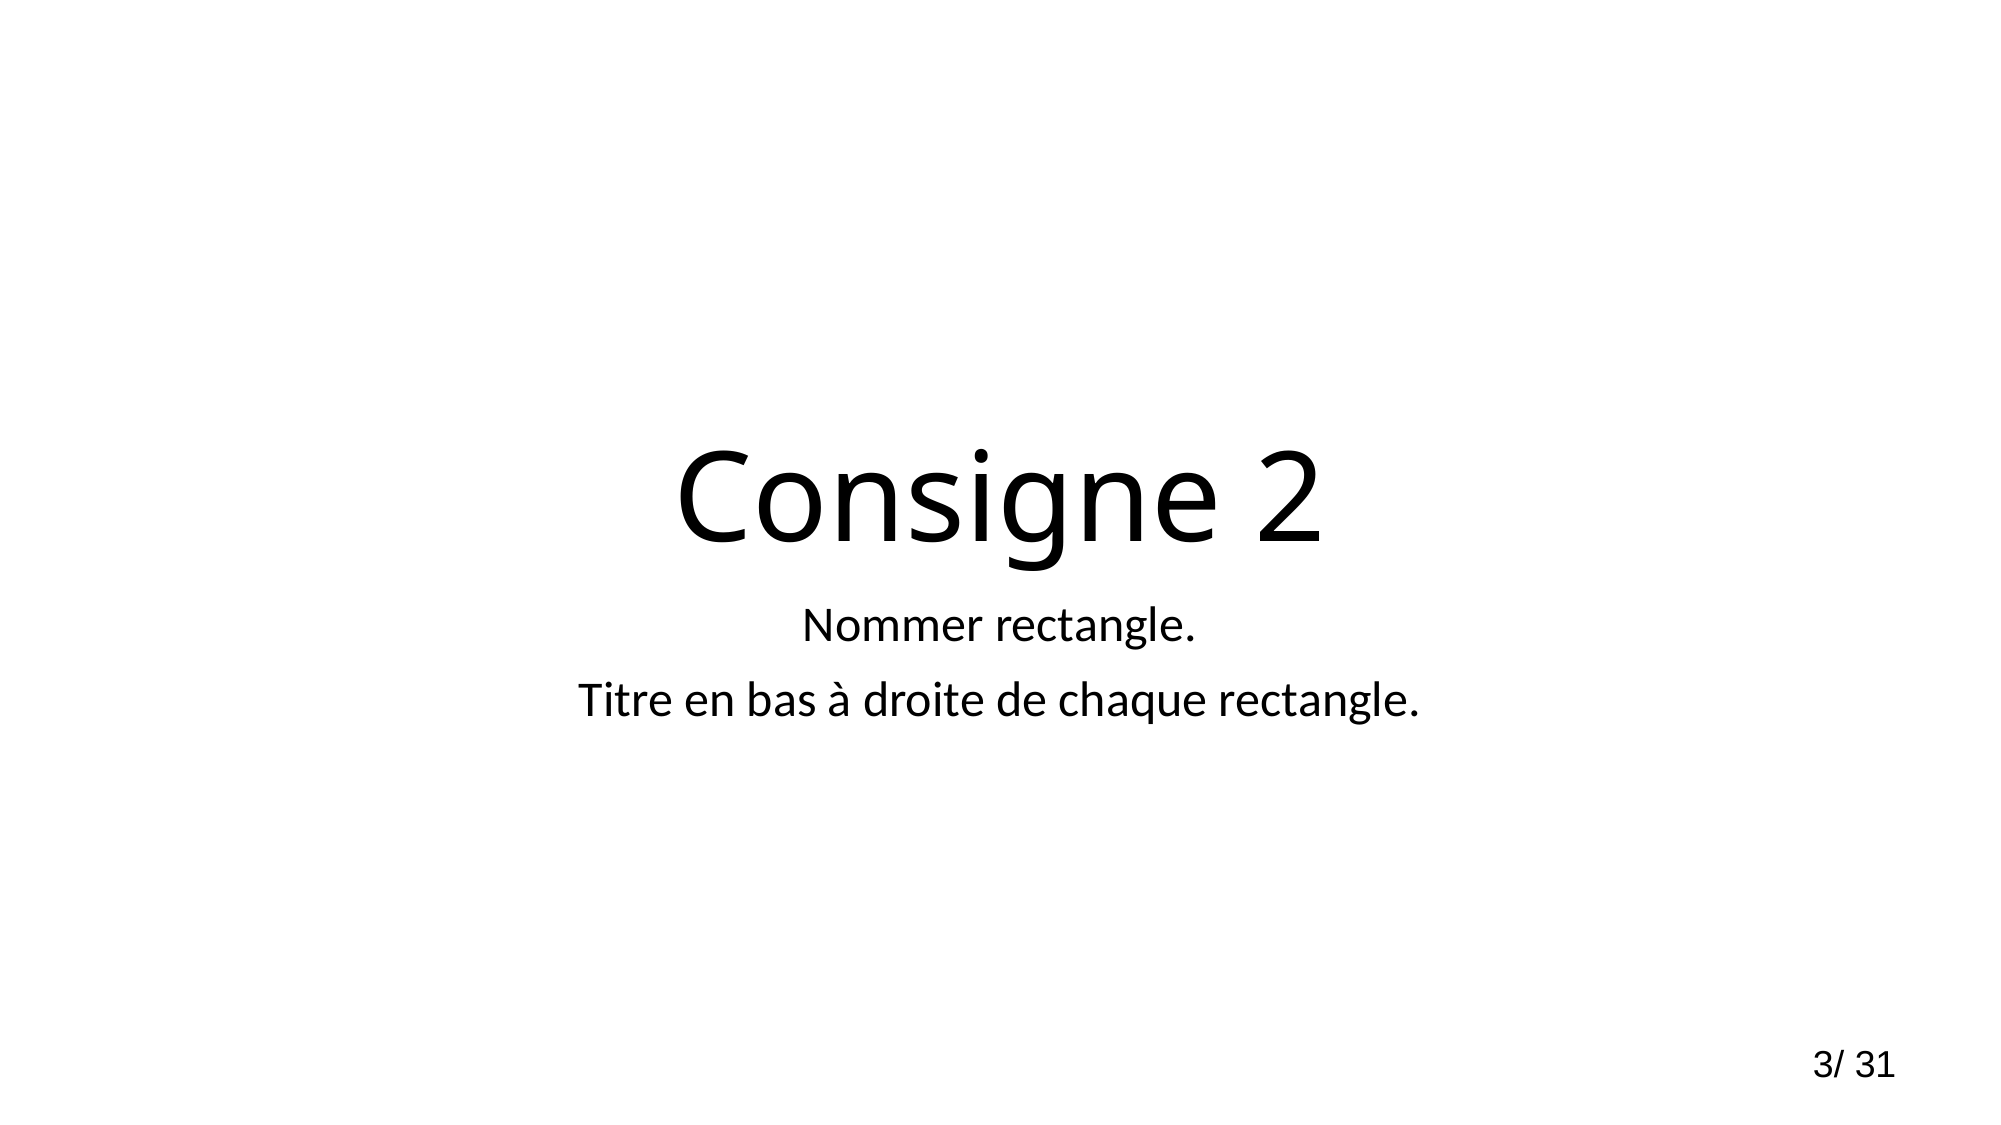

# Consigne 2
Nommer rectangle.
Titre en bas à droite de chaque rectangle.